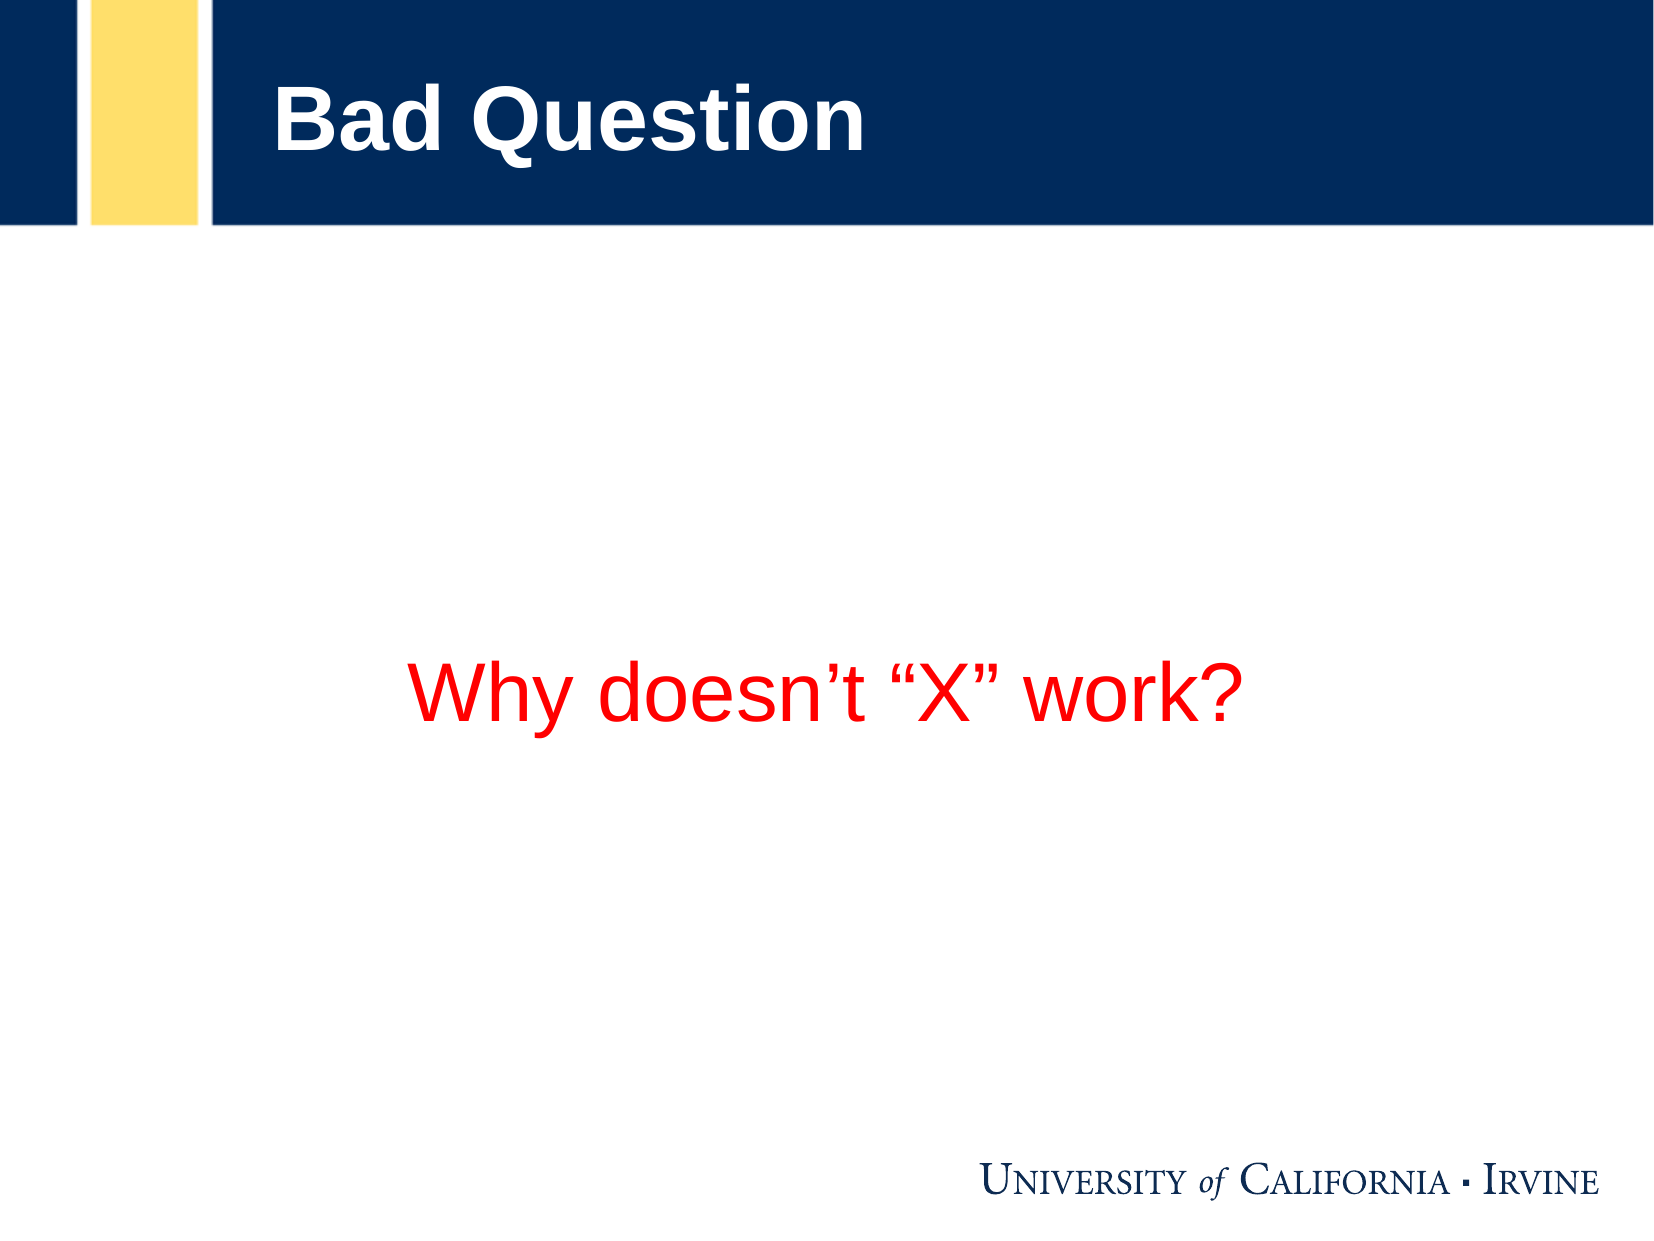

# Bad Question
Why doesn’t “X” work?